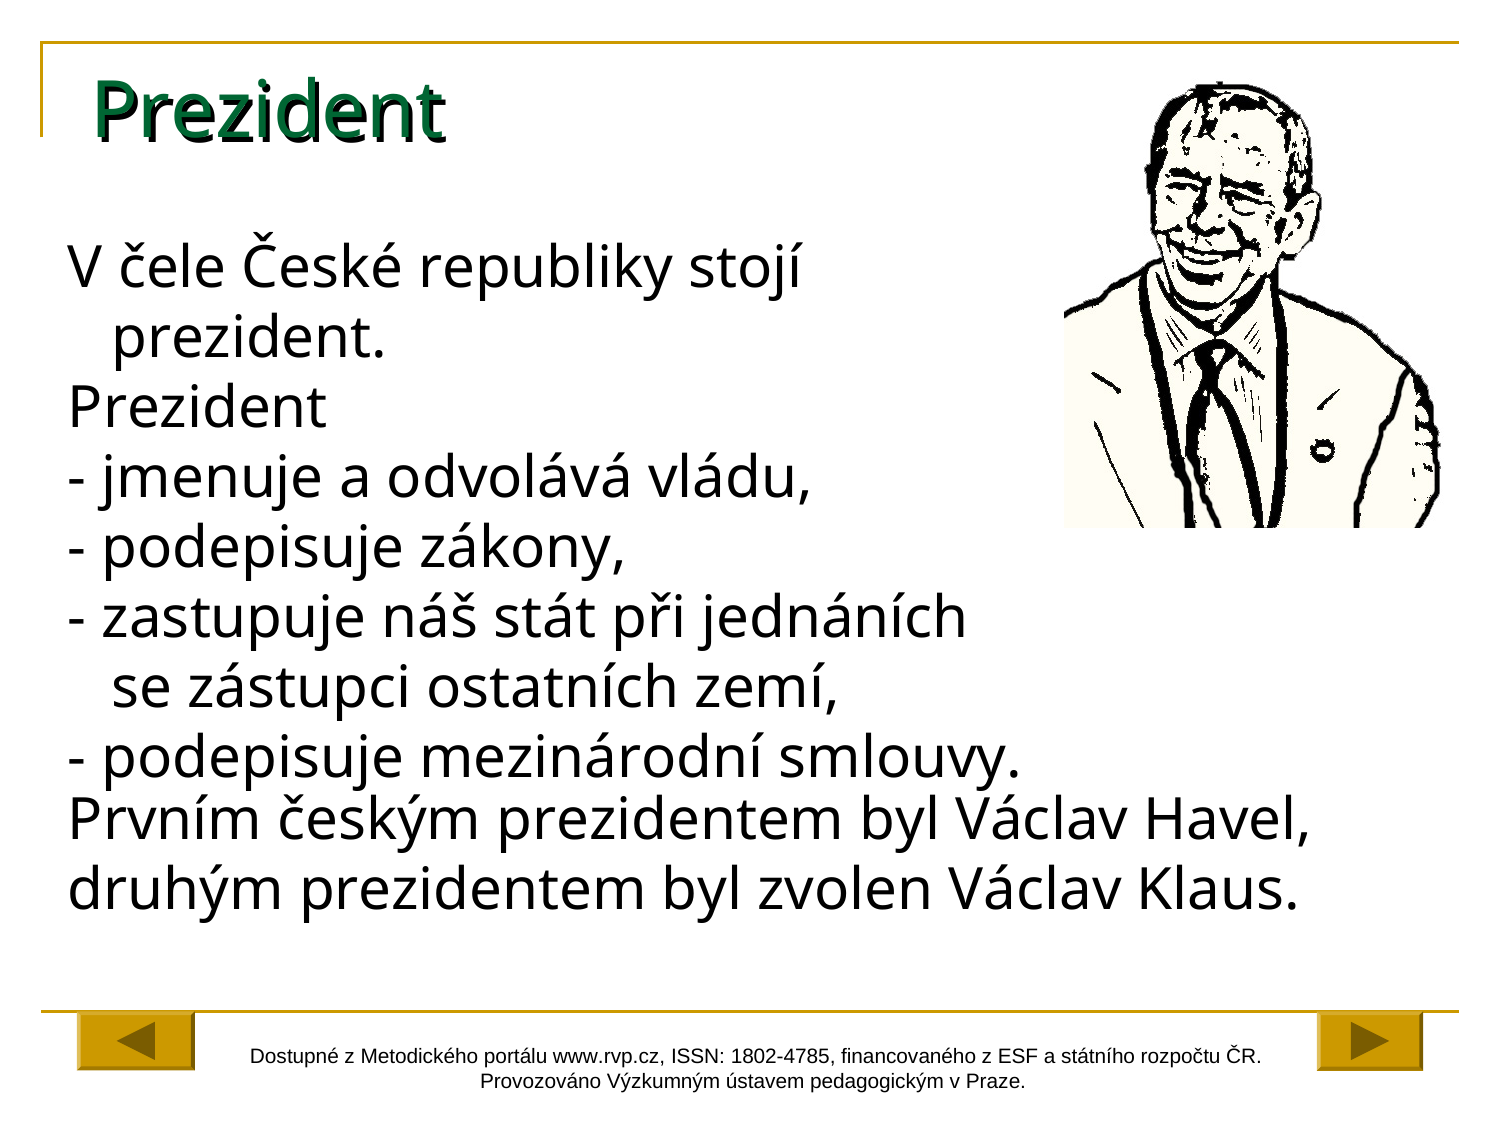

# Prezident
V čele České republiky stojí prezident.
Prezident
- jmenuje a odvolává vládu,
- podepisuje zákony,
- zastupuje náš stát při jednáních
se zástupci ostatních zemí,
- podepisuje mezinárodní smlouvy.
Prvním českým prezidentem byl Václav Havel, druhým prezidentem byl zvolen Václav Klaus.